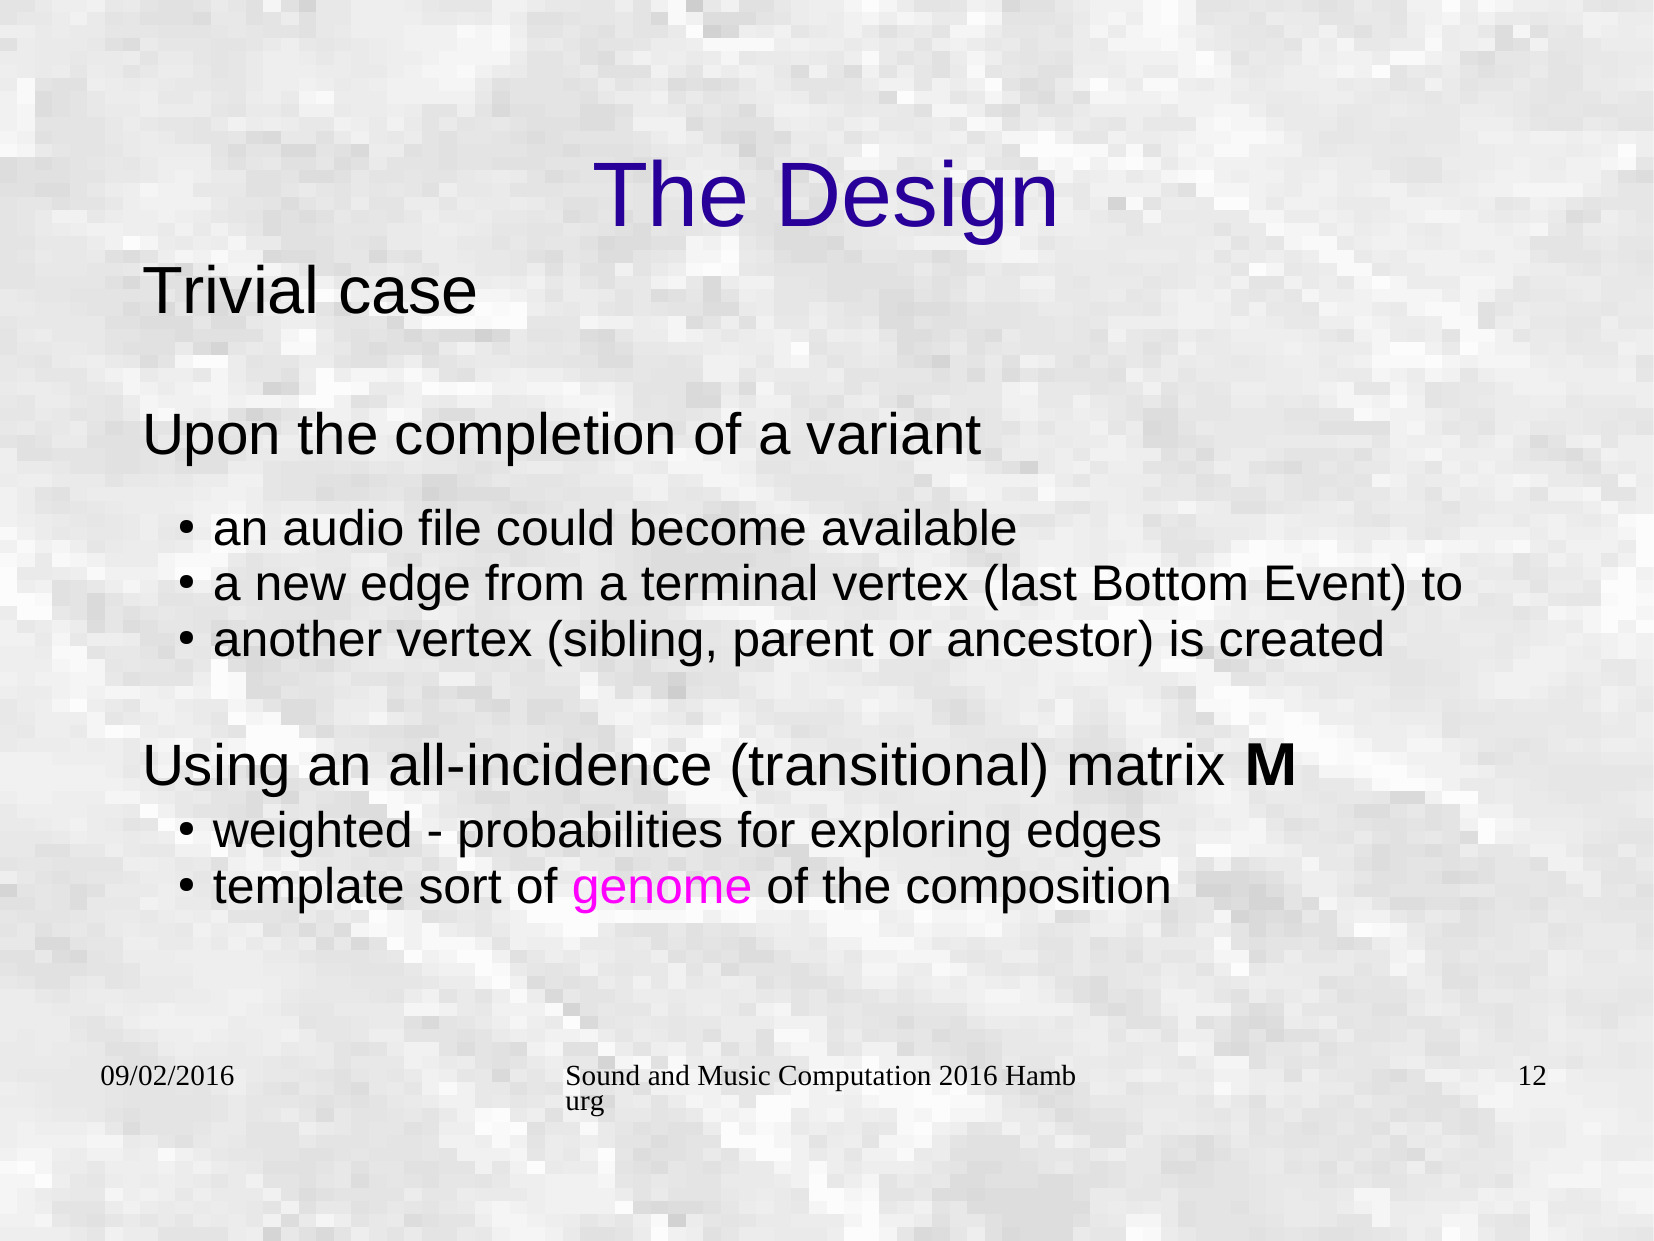

# The Design
Trivial case
Upon the completion of a variant
an audio file could become available
a new edge from a terminal vertex (last Bottom Event) to
another vertex (sibling, parent or ancestor) is created
Using an all-incidence (transitional) matrix M
weighted - probabilities for exploring edges
template sort of genome of the composition
09/02/2016
Sound and Music Computation 2016 Hamburg
12